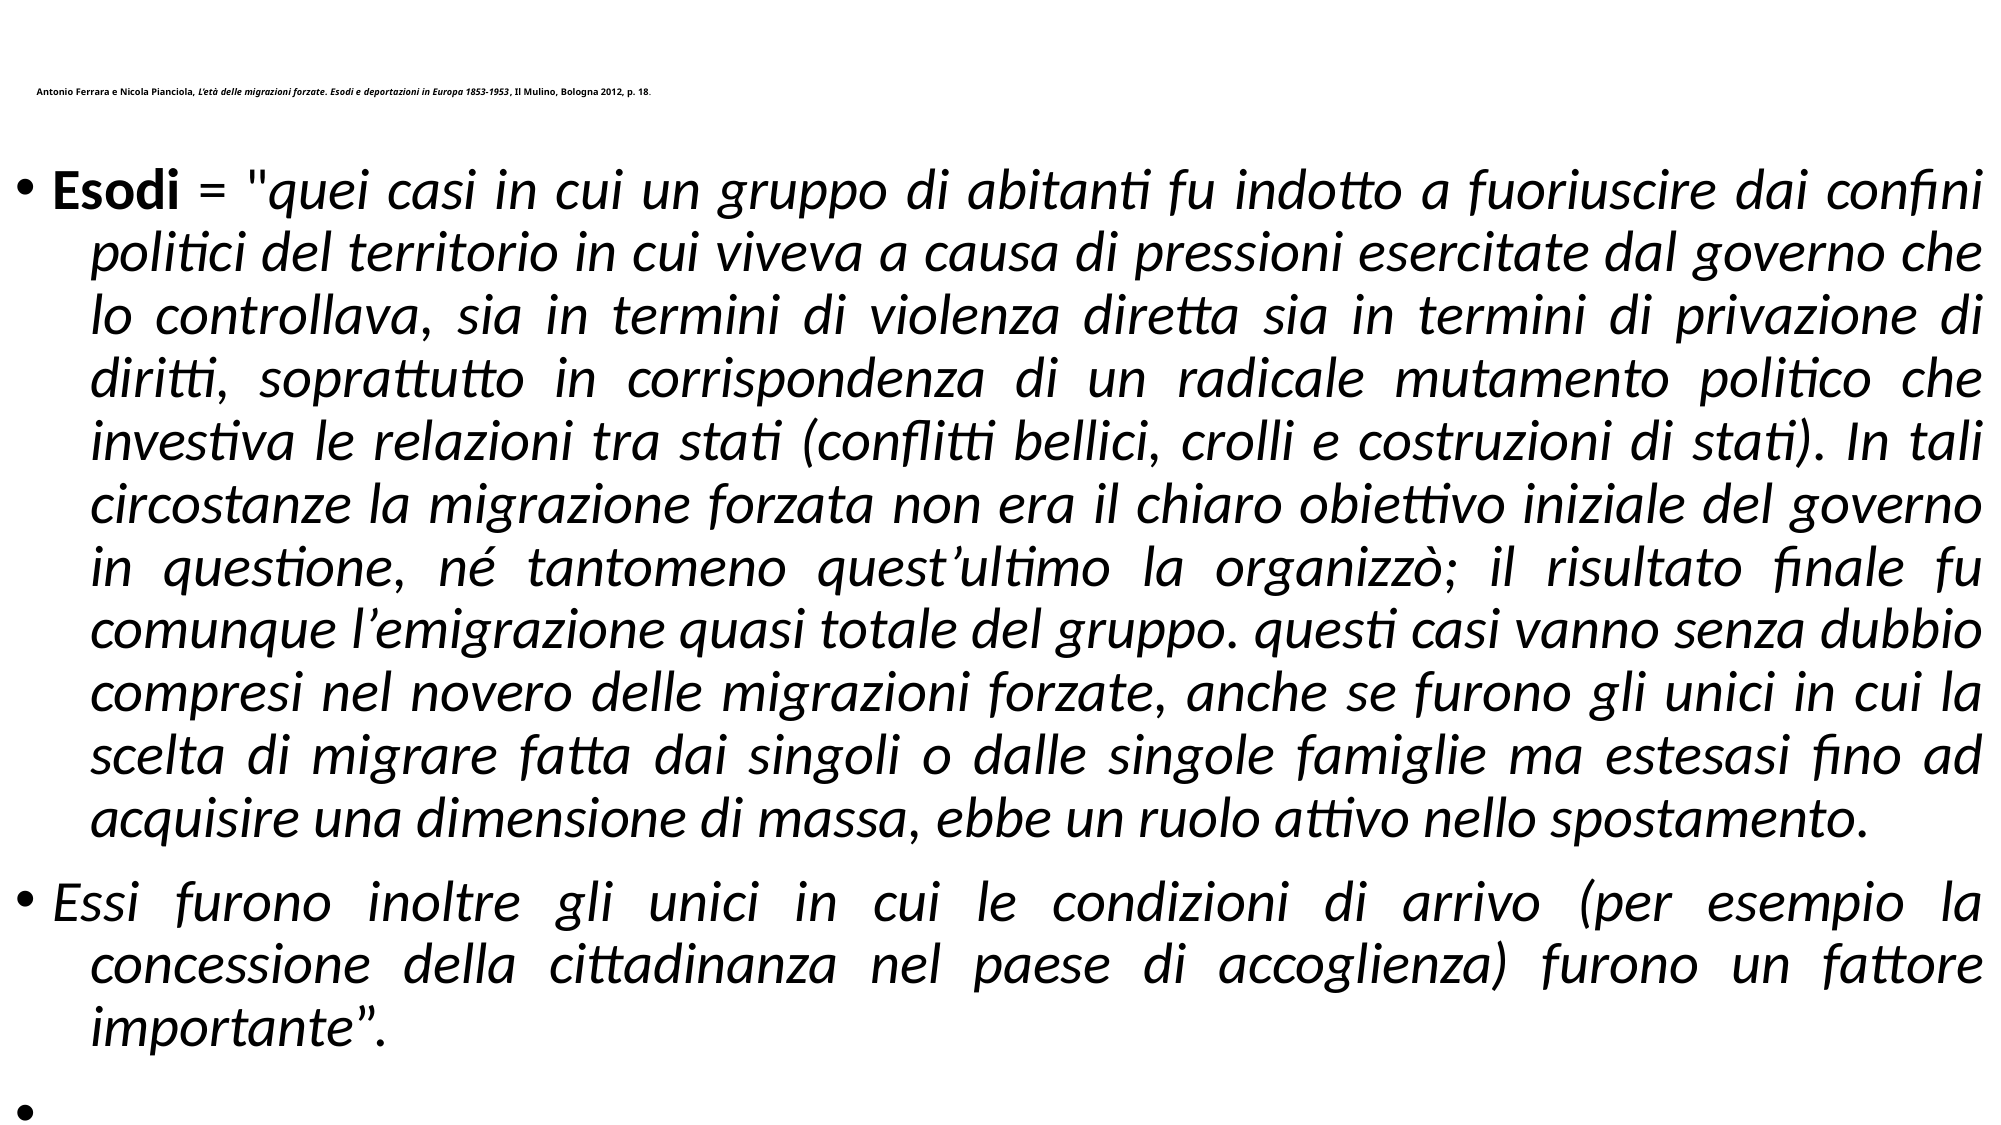

# Antonio Ferrara e Nicola Pianciola, L’età delle migrazioni forzate. Esodi e deportazioni in Europa 1853-1953, Il Mulino, Bologna 2012, p. 18.
Esodi = "quei casi in cui un gruppo di abitanti fu indotto a fuoriuscire dai confini politici del territorio in cui viveva a causa di pressioni esercitate dal governo che lo controllava, sia in termini di violenza diretta sia in termini di privazione di diritti, soprattutto in corrispondenza di un radicale mutamento politico che investiva le relazioni tra stati (conflitti bellici, crolli e costruzioni di stati). In tali circostanze la migrazione forzata non era il chiaro obiettivo iniziale del governo in questione, né tantomeno quest’ultimo la organizzò; il risultato finale fu comunque l’emigrazione quasi totale del gruppo. questi casi vanno senza dubbio compresi nel novero delle migrazioni forzate, anche se furono gli unici in cui la scelta di migrare fatta dai singoli o dalle singole famiglie ma estesasi fino ad acquisire una dimensione di massa, ebbe un ruolo attivo nello spostamento.
Essi furono inoltre gli unici in cui le condizioni di arrivo (per esempio la concessione della cittadinanza nel paese di accoglienza) furono un fattore importante”.